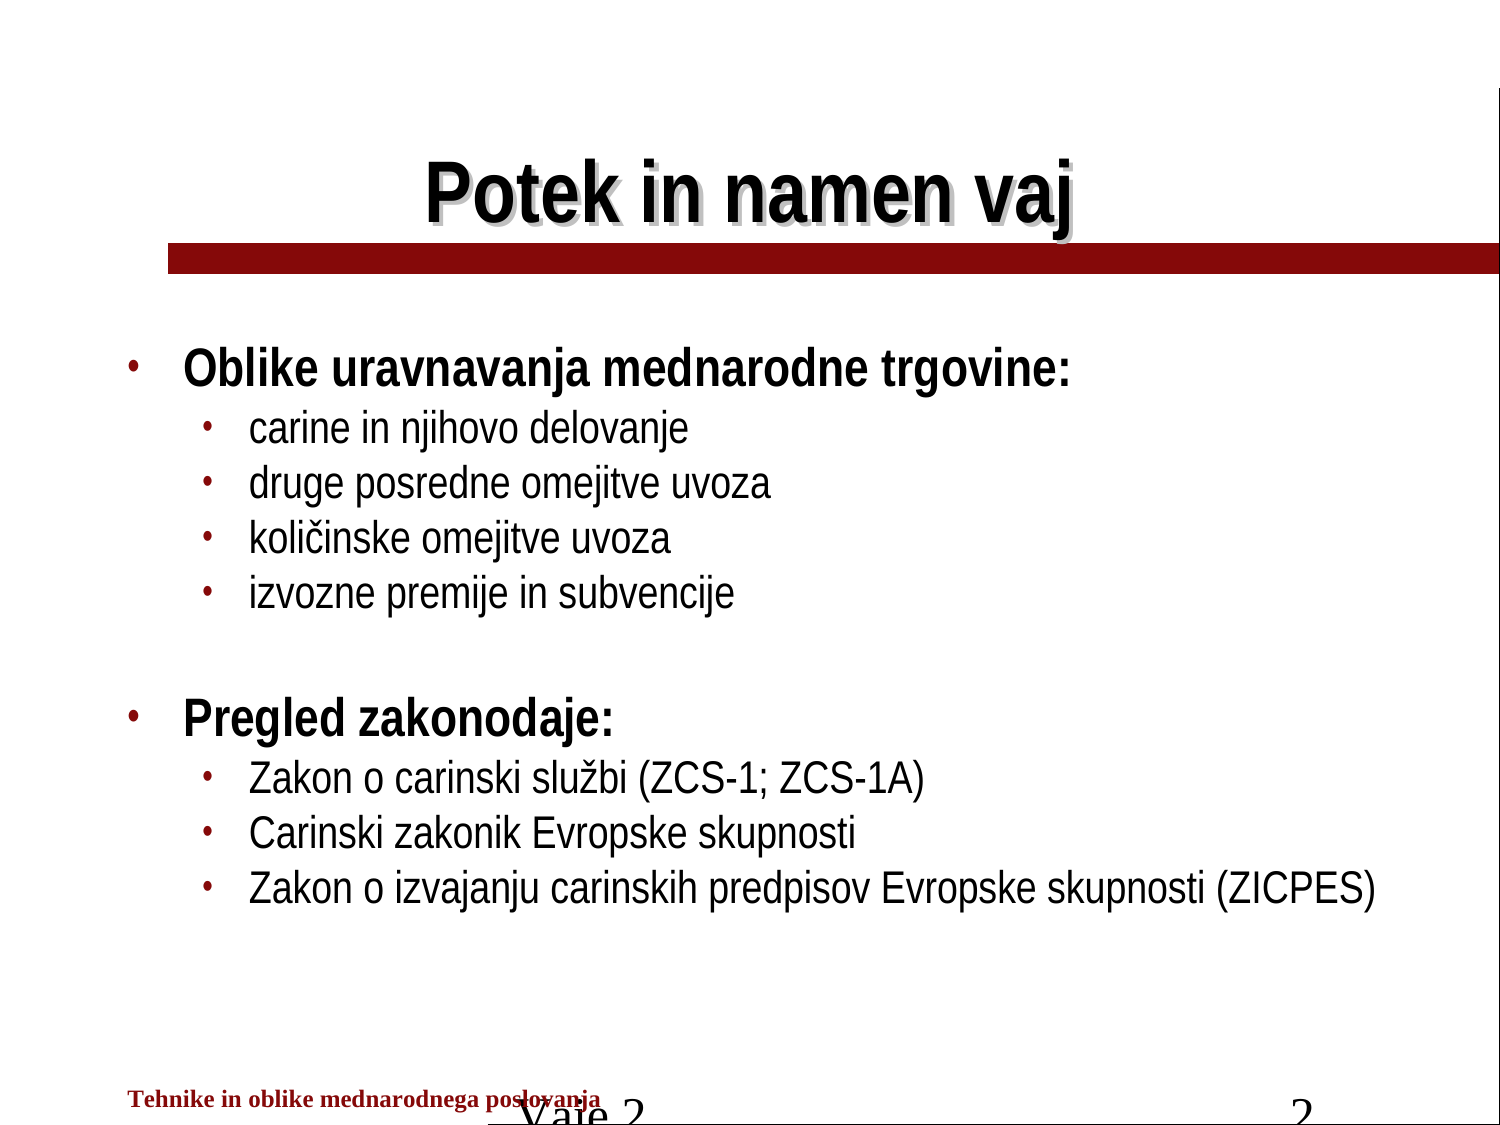

# Potek in namen vaj
Oblike uravnavanja mednarodne trgovine:
carine in njihovo delovanje
druge posredne omejitve uvoza
količinske omejitve uvoza
izvozne premije in subvencije
Pregled zakonodaje:
Zakon o carinski službi (ZCS-1; ZCS-1A)
Carinski zakonik Evropske skupnosti
Zakon o izvajanju carinskih predpisov Evropske skupnosti (ZICPES)
Vaje 1
2